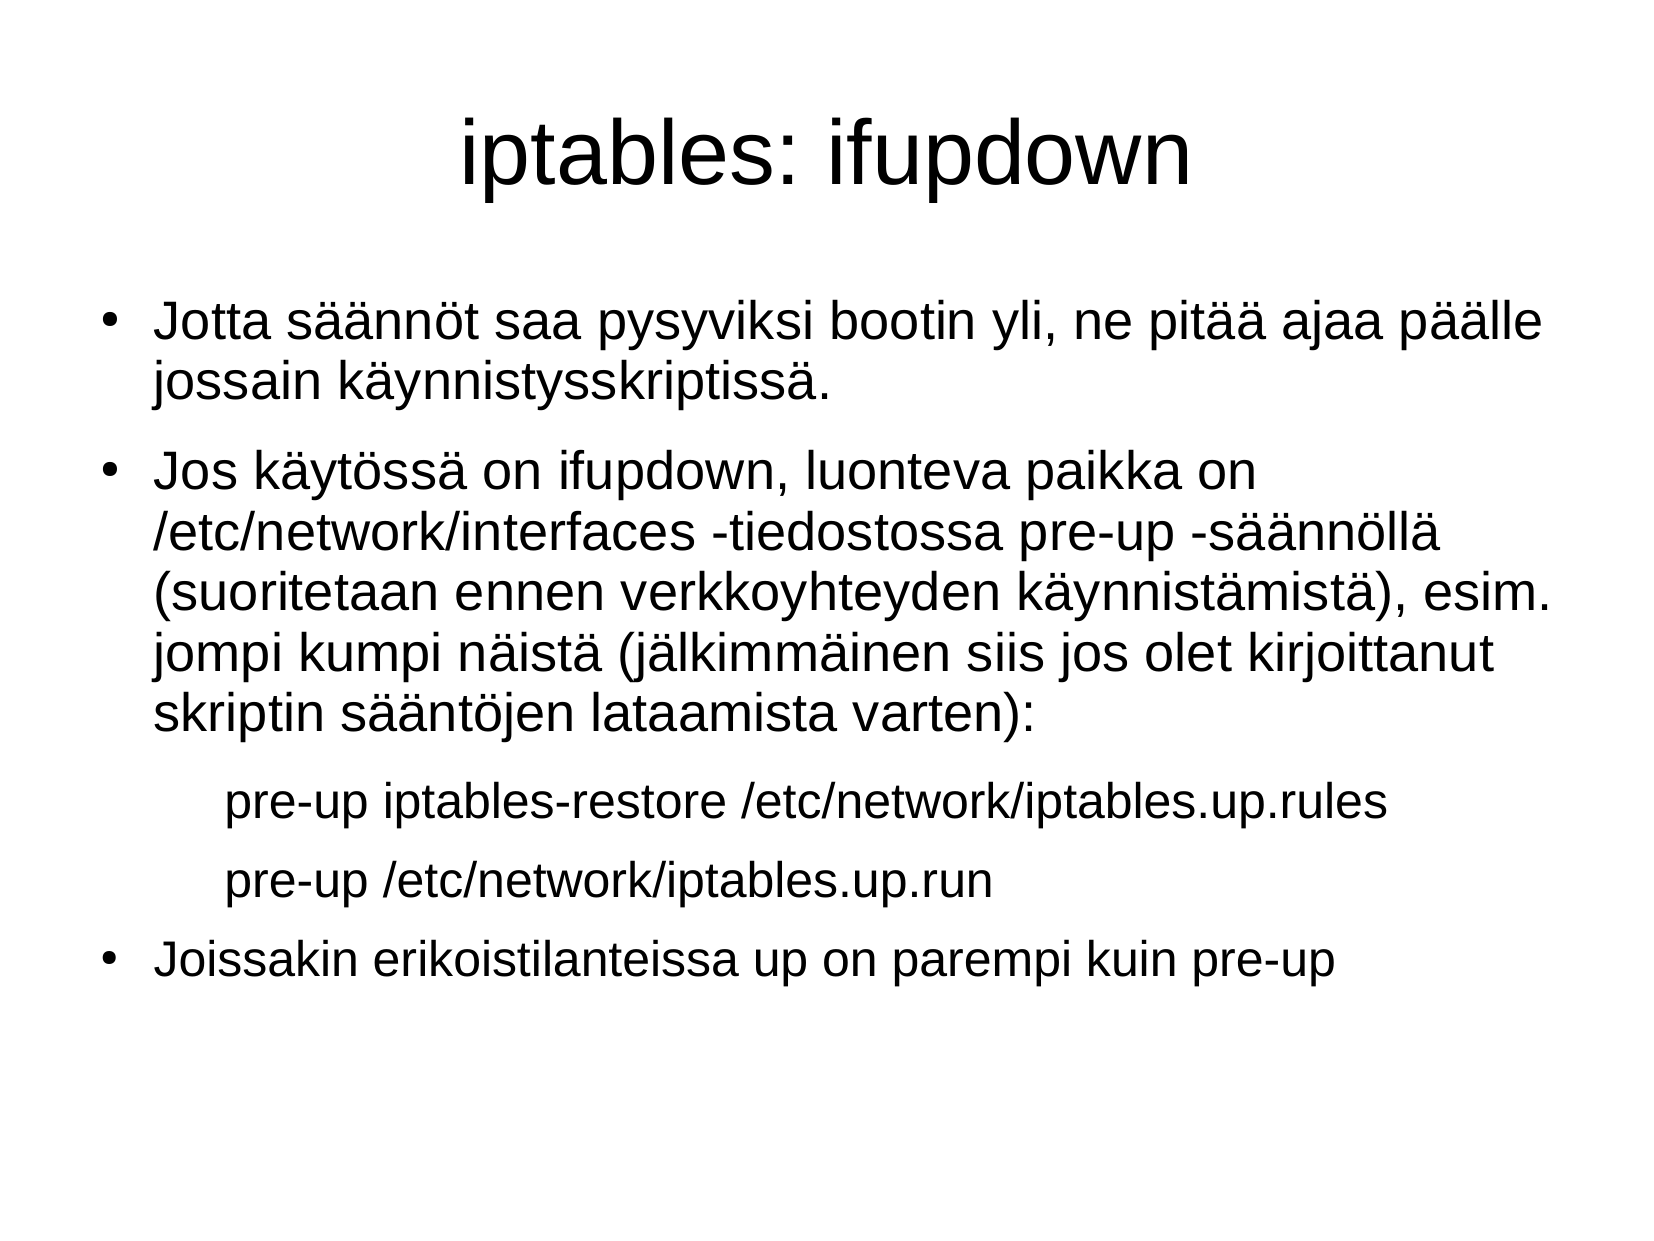

# iptables: ifupdown
Jotta säännöt saa pysyviksi bootin yli, ne pitää ajaa päälle jossain käynnistysskriptissä.
Jos käytössä on ifupdown, luonteva paikka on /etc/network/interfaces -tiedostossa pre-up -säännöllä (suoritetaan ennen verkkoyhteyden käynnistämistä), esim. jompi kumpi näistä (jälkimmäinen siis jos olet kirjoittanut skriptin sääntöjen lataamista varten):
pre-up iptables-restore /etc/network/iptables.up.rules
pre-up /etc/network/iptables.up.run
Joissakin erikoistilanteissa up on parempi kuin pre-up